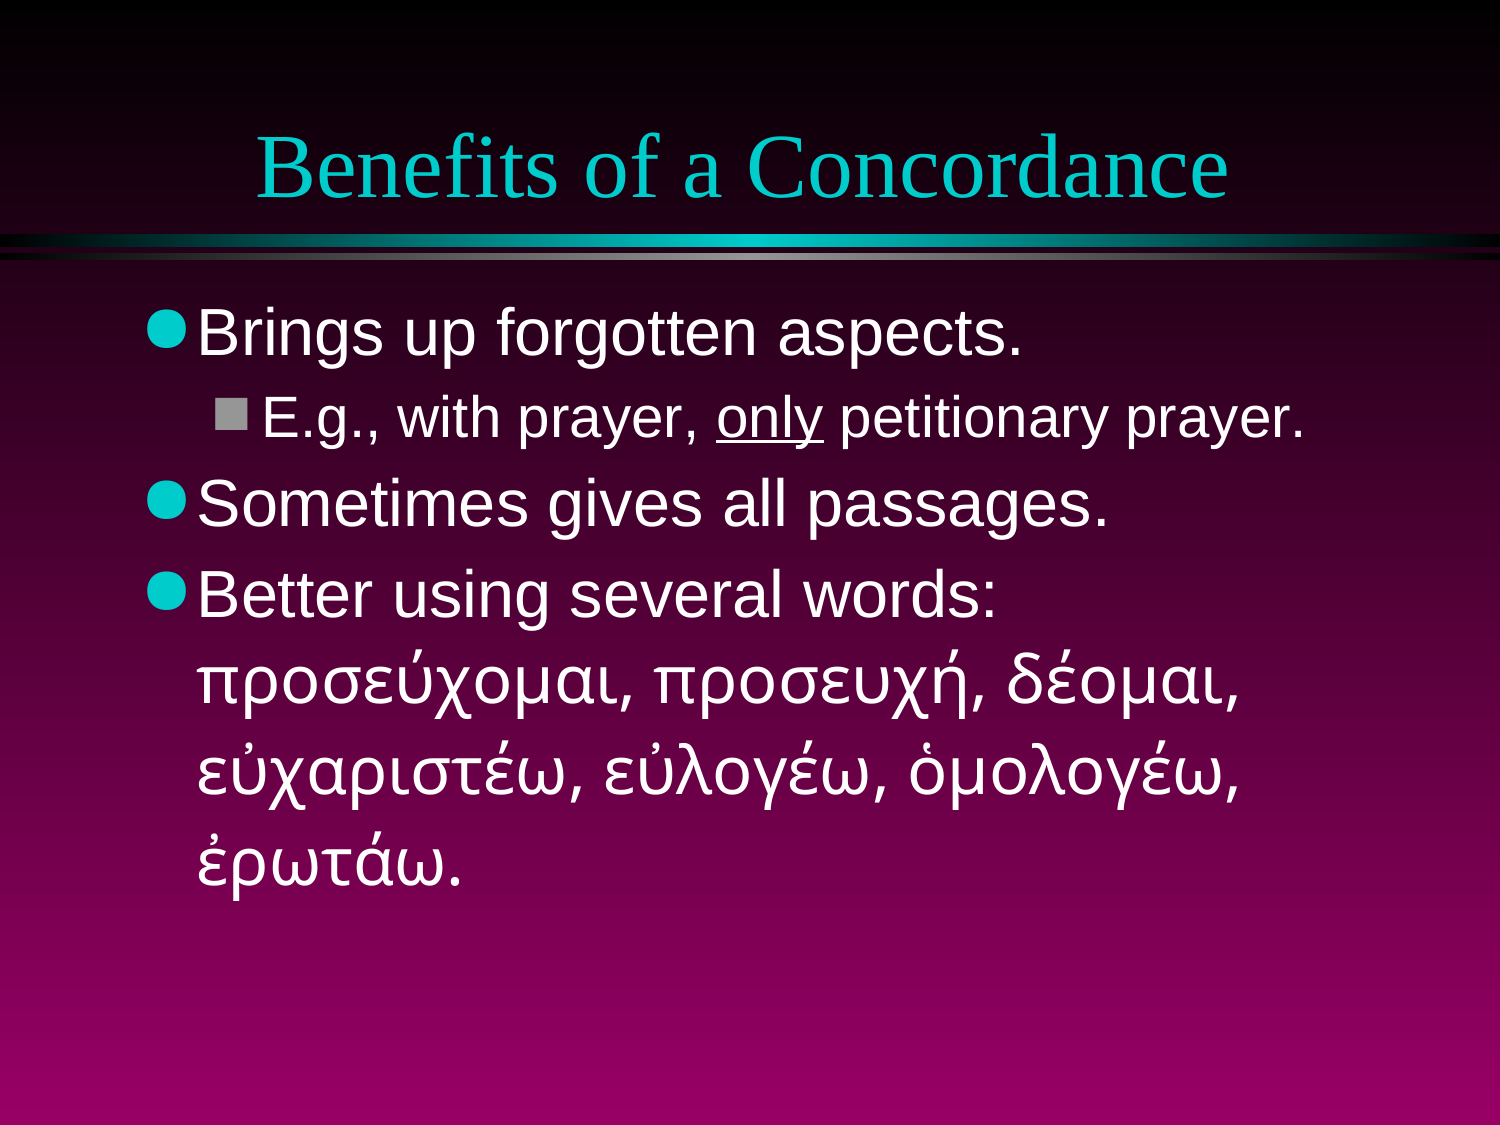

# Benefits of a Concordance
Brings up forgotten aspects.
E.g., with prayer, only petitionary prayer.
Sometimes gives all passages.
Better using several words:
προσεύχομαι, προσευχή, δέομαι, εὐχαριστέω, εὐλογέω, ὁμολογέω, ἐρωτάω.